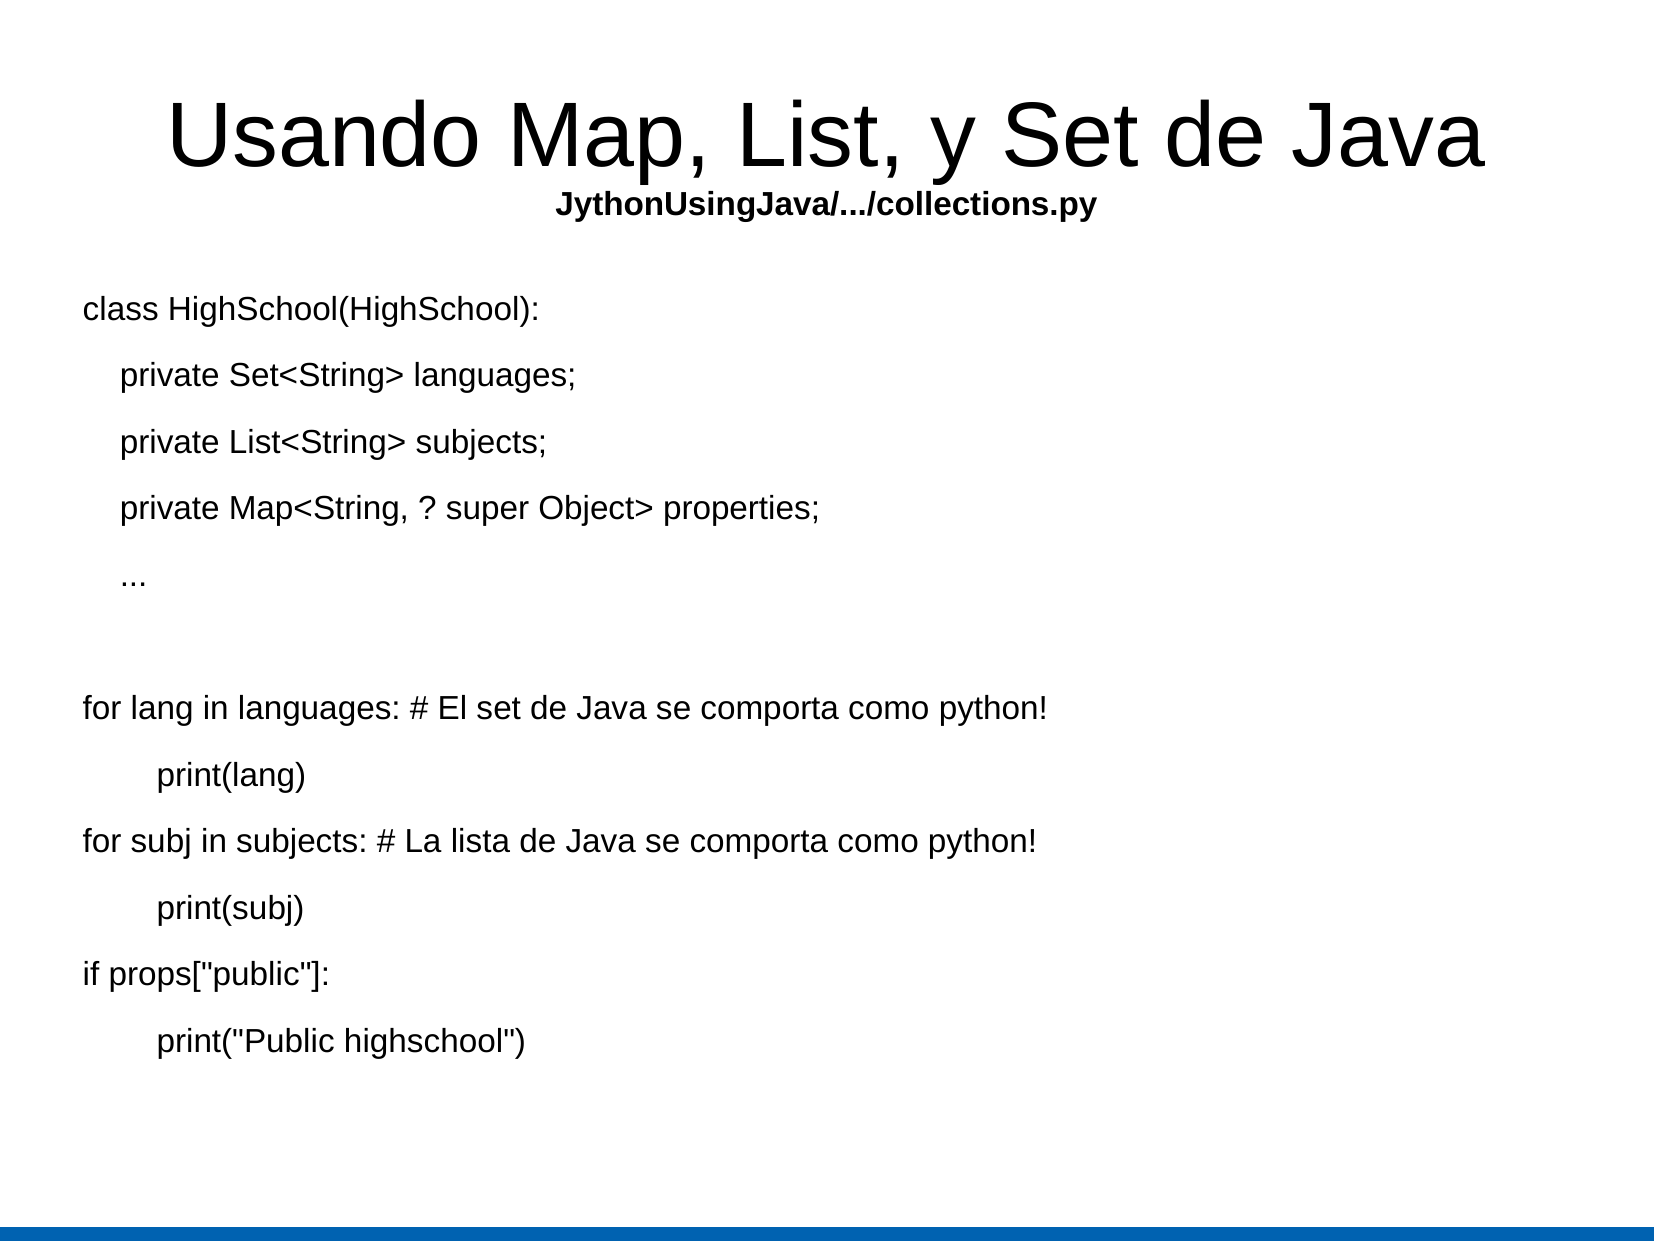

# Usando Map, List, y Set de Java JythonUsingJava/.../collections.py
class HighSchool(HighSchool):
 private Set<String> languages;
 private List<String> subjects;
 private Map<String, ? super Object> properties;
 ...
for lang in languages: # El set de Java se comporta como python!
 print(lang)
for subj in subjects: # La lista de Java se comporta como python!
 print(subj)
if props["public"]:
 print("Public highschool")